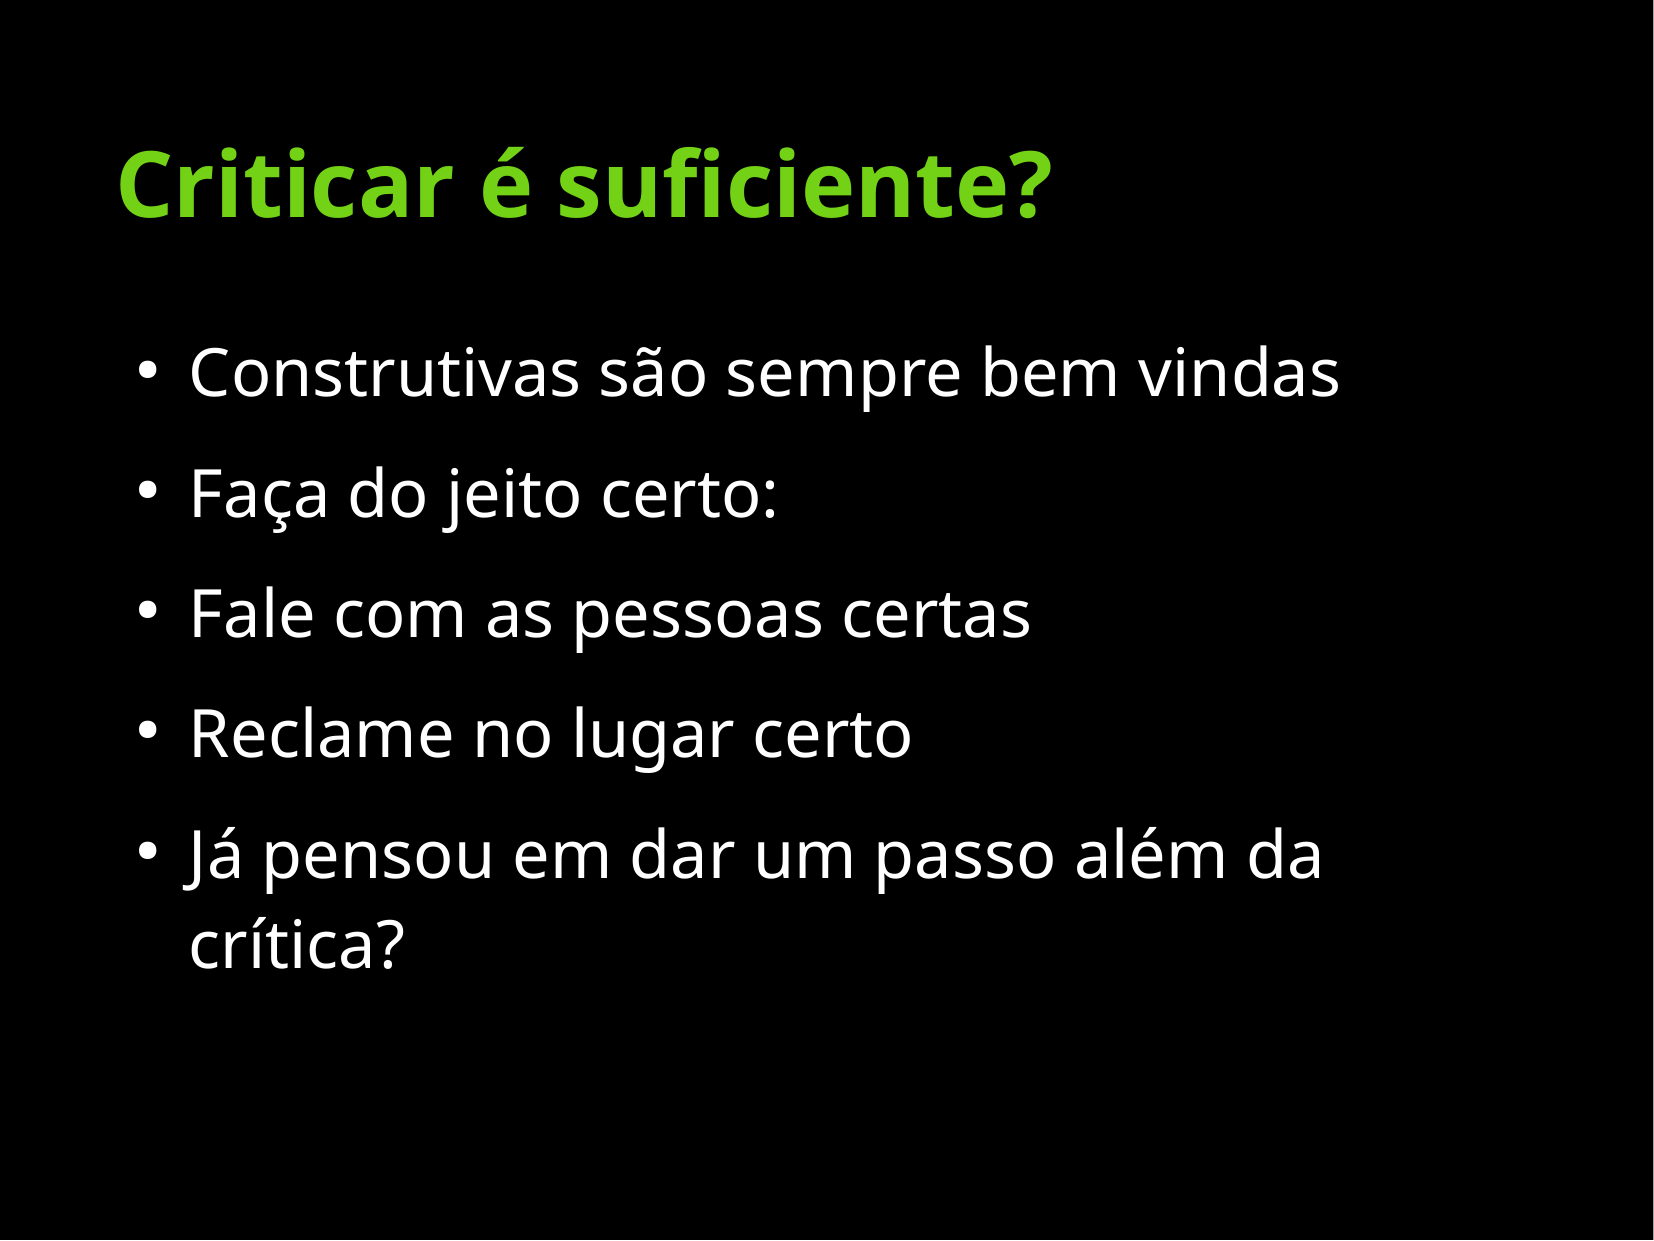

# Criticar é suficiente?
Construtivas são sempre bem vindas
Faça do jeito certo:
Fale com as pessoas certas
Reclame no lugar certo
Já pensou em dar um passo além da crítica?